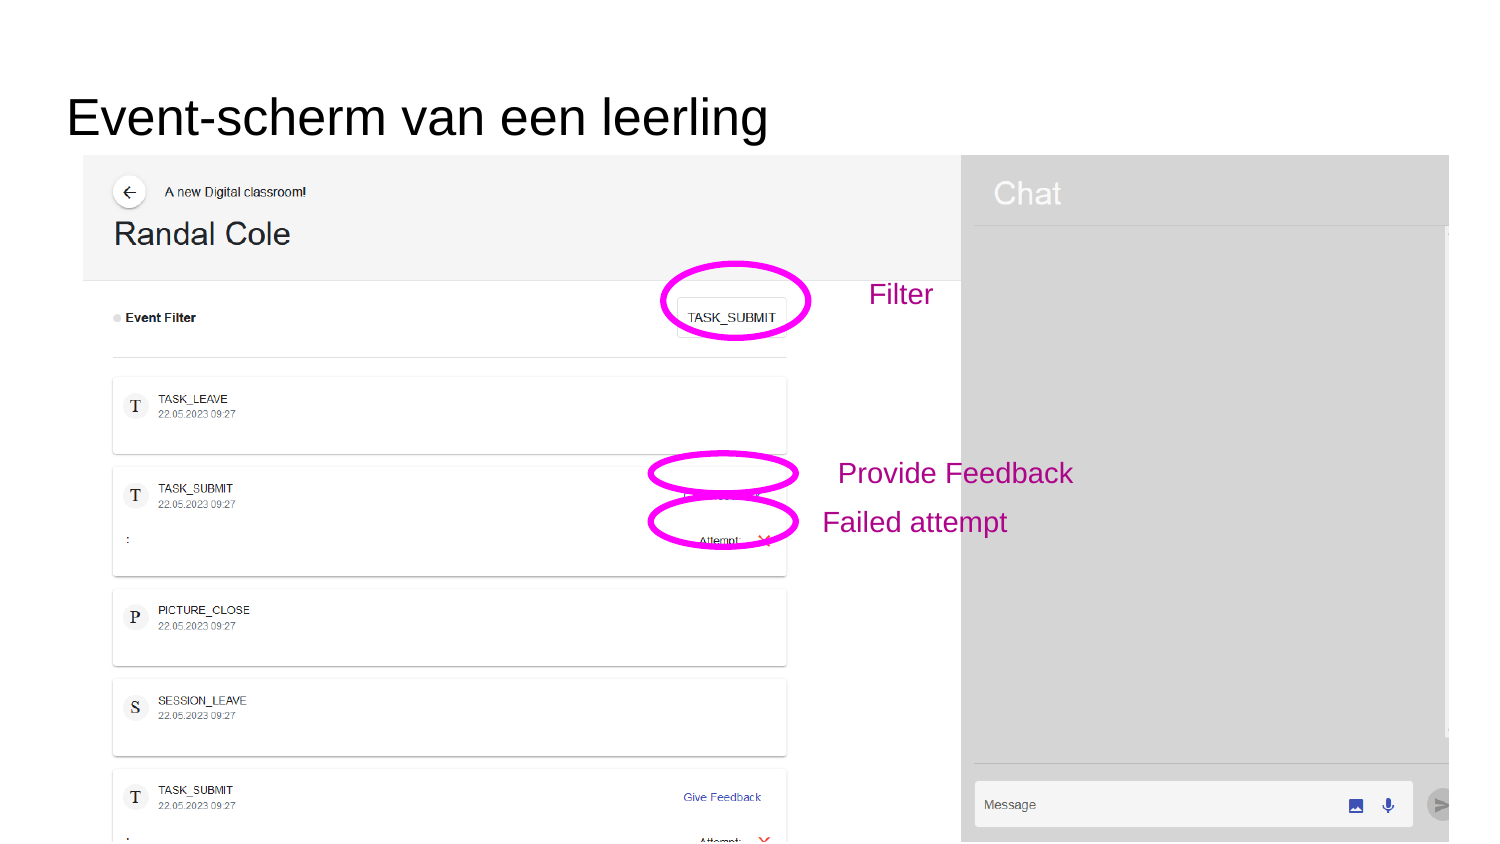

# Event-scherm van een leerling
Filter
Provide Feedback
Failed attempt